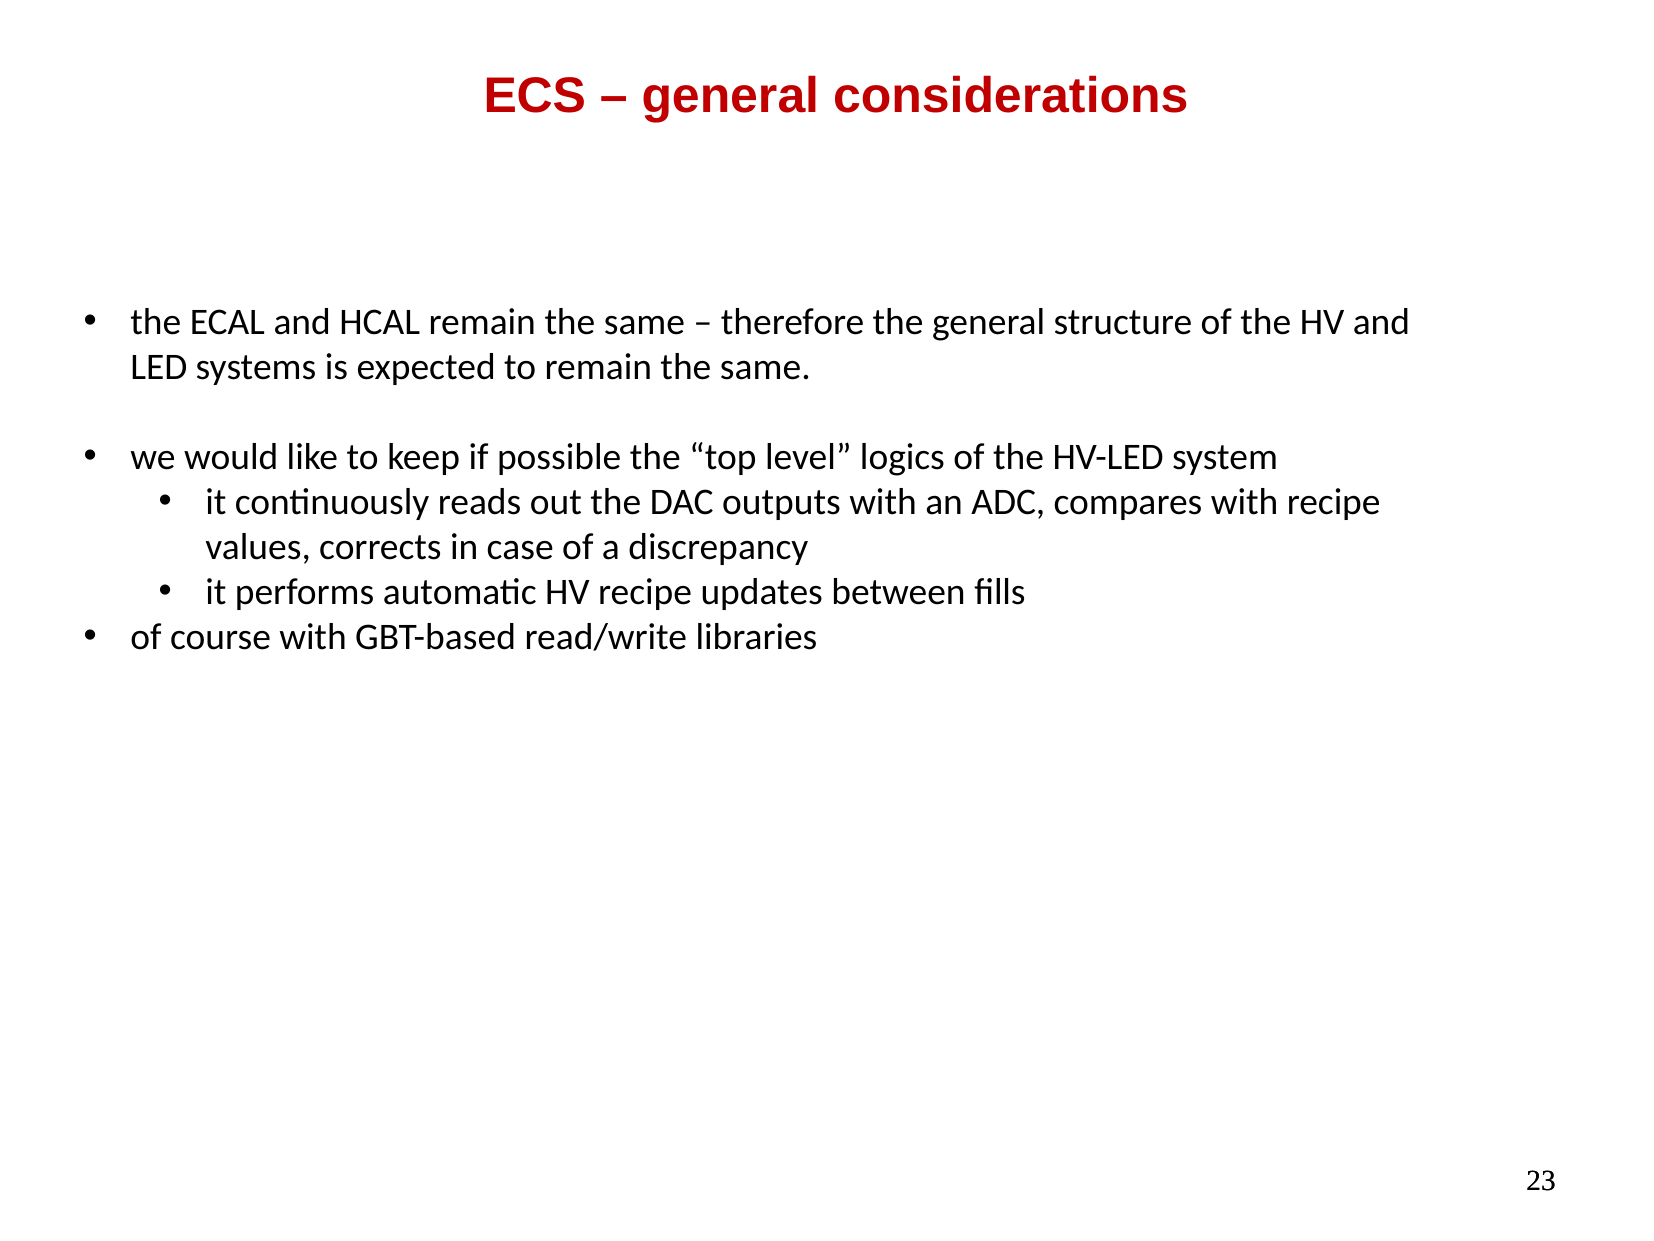

ECS – general considerations
the ECAL and HCAL remain the same – therefore the general structure of the HV and LED systems is expected to remain the same.
we would like to keep if possible the “top level” logics of the HV-LED system
it continuously reads out the DAC outputs with an ADC, compares with recipe values, corrects in case of a discrepancy
it performs automatic HV recipe updates between fills
of course with GBT-based read/write libraries
23